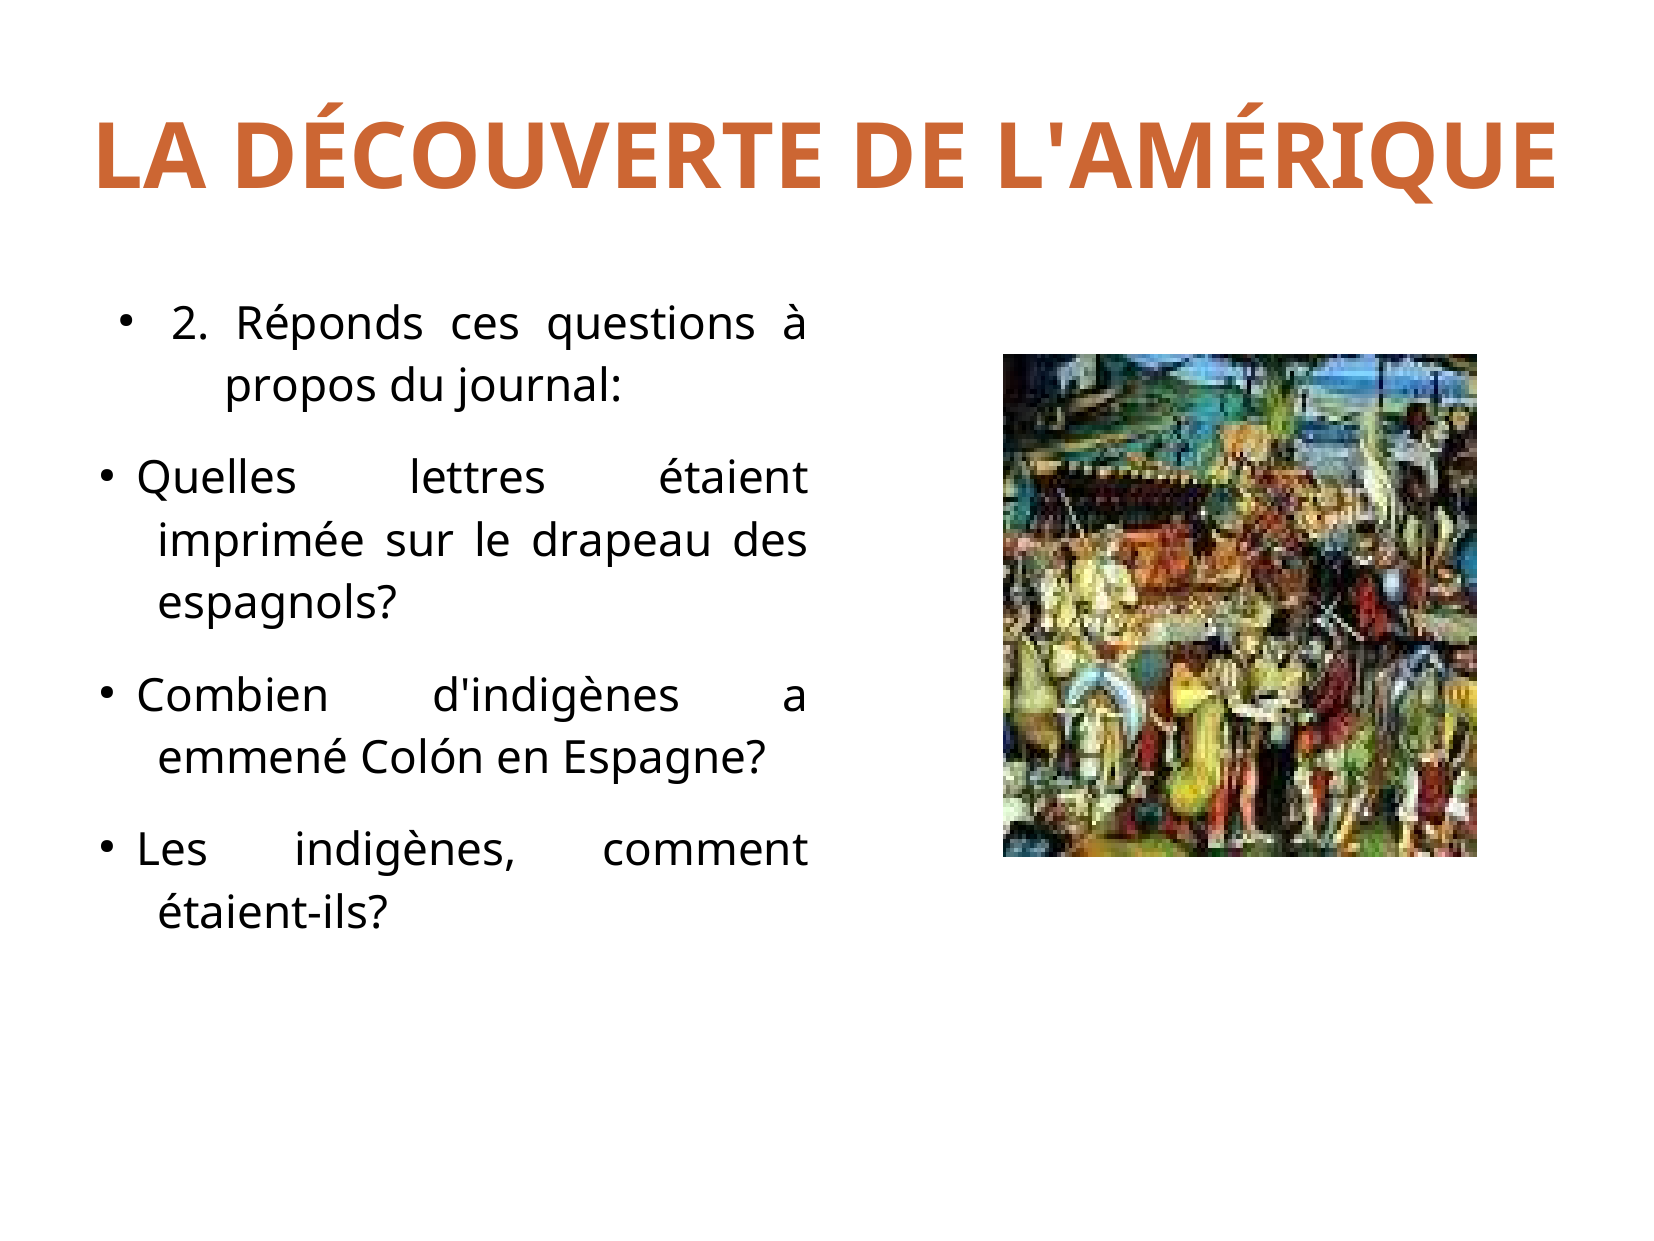

# LA DÉCOUVERTE DE L'AMÉRIQUE
2. Réponds ces questions à propos du journal:
Quelles lettres étaient imprimée sur le drapeau des espagnols?
Combien d'indigènes a emmené Colón en Espagne?
Les indigènes, comment étaient-ils?